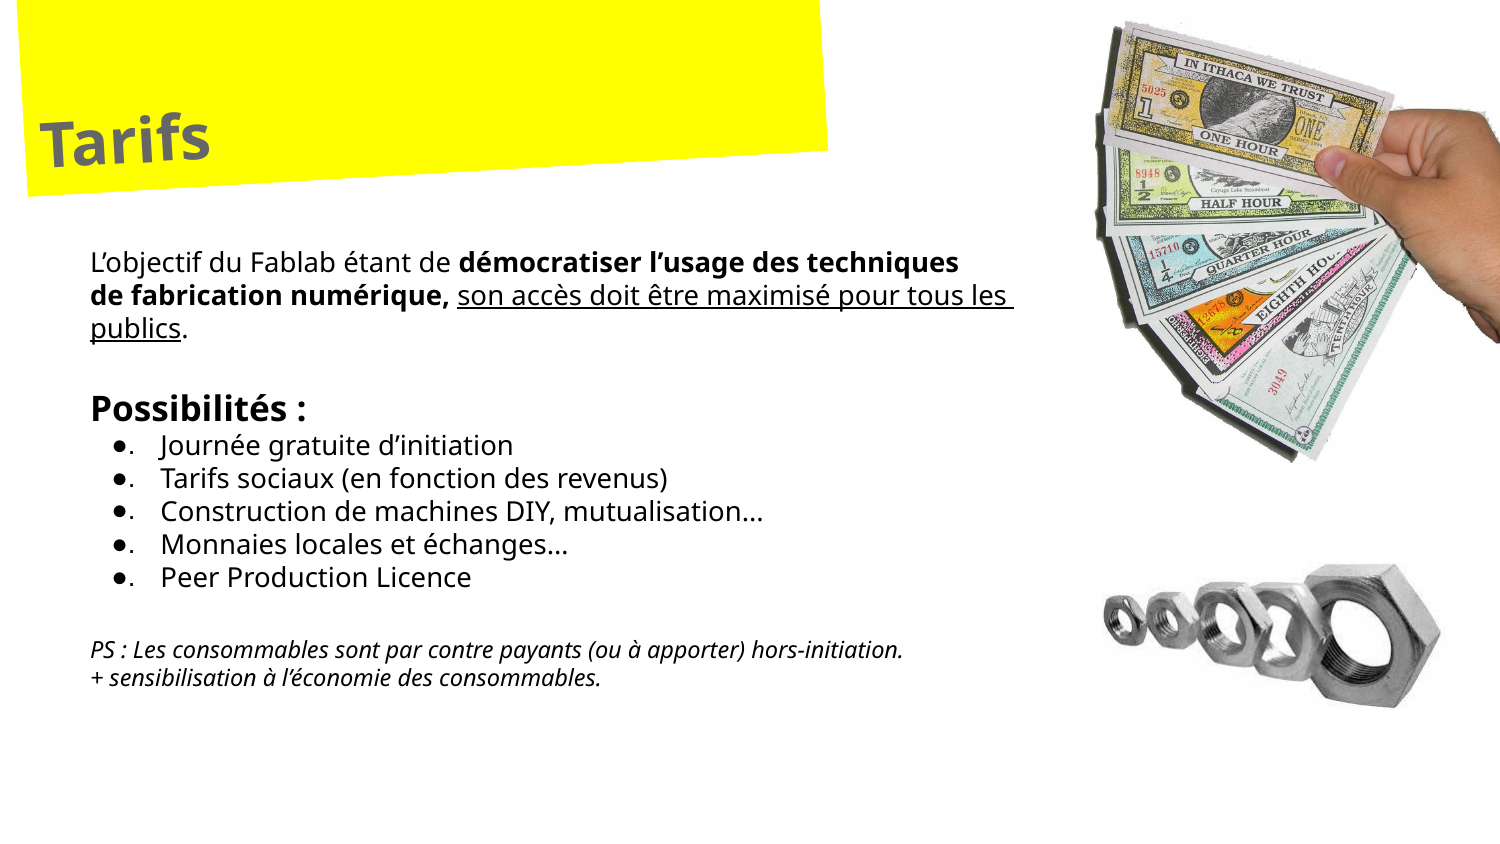

# Tarifs
L’objectif du Fablab étant de démocratiser l’usage des techniques
de fabrication numérique, son accès doit être maximisé pour tous les
publics.
Possibilités :
Journée gratuite d’initiation
Tarifs sociaux (en fonction des revenus)
Construction de machines DIY, mutualisation...
Monnaies locales et échanges…
Peer Production Licence
PS : Les consommables sont par contre payants (ou à apporter) hors-initiation.
+ sensibilisation à l’économie des consommables.